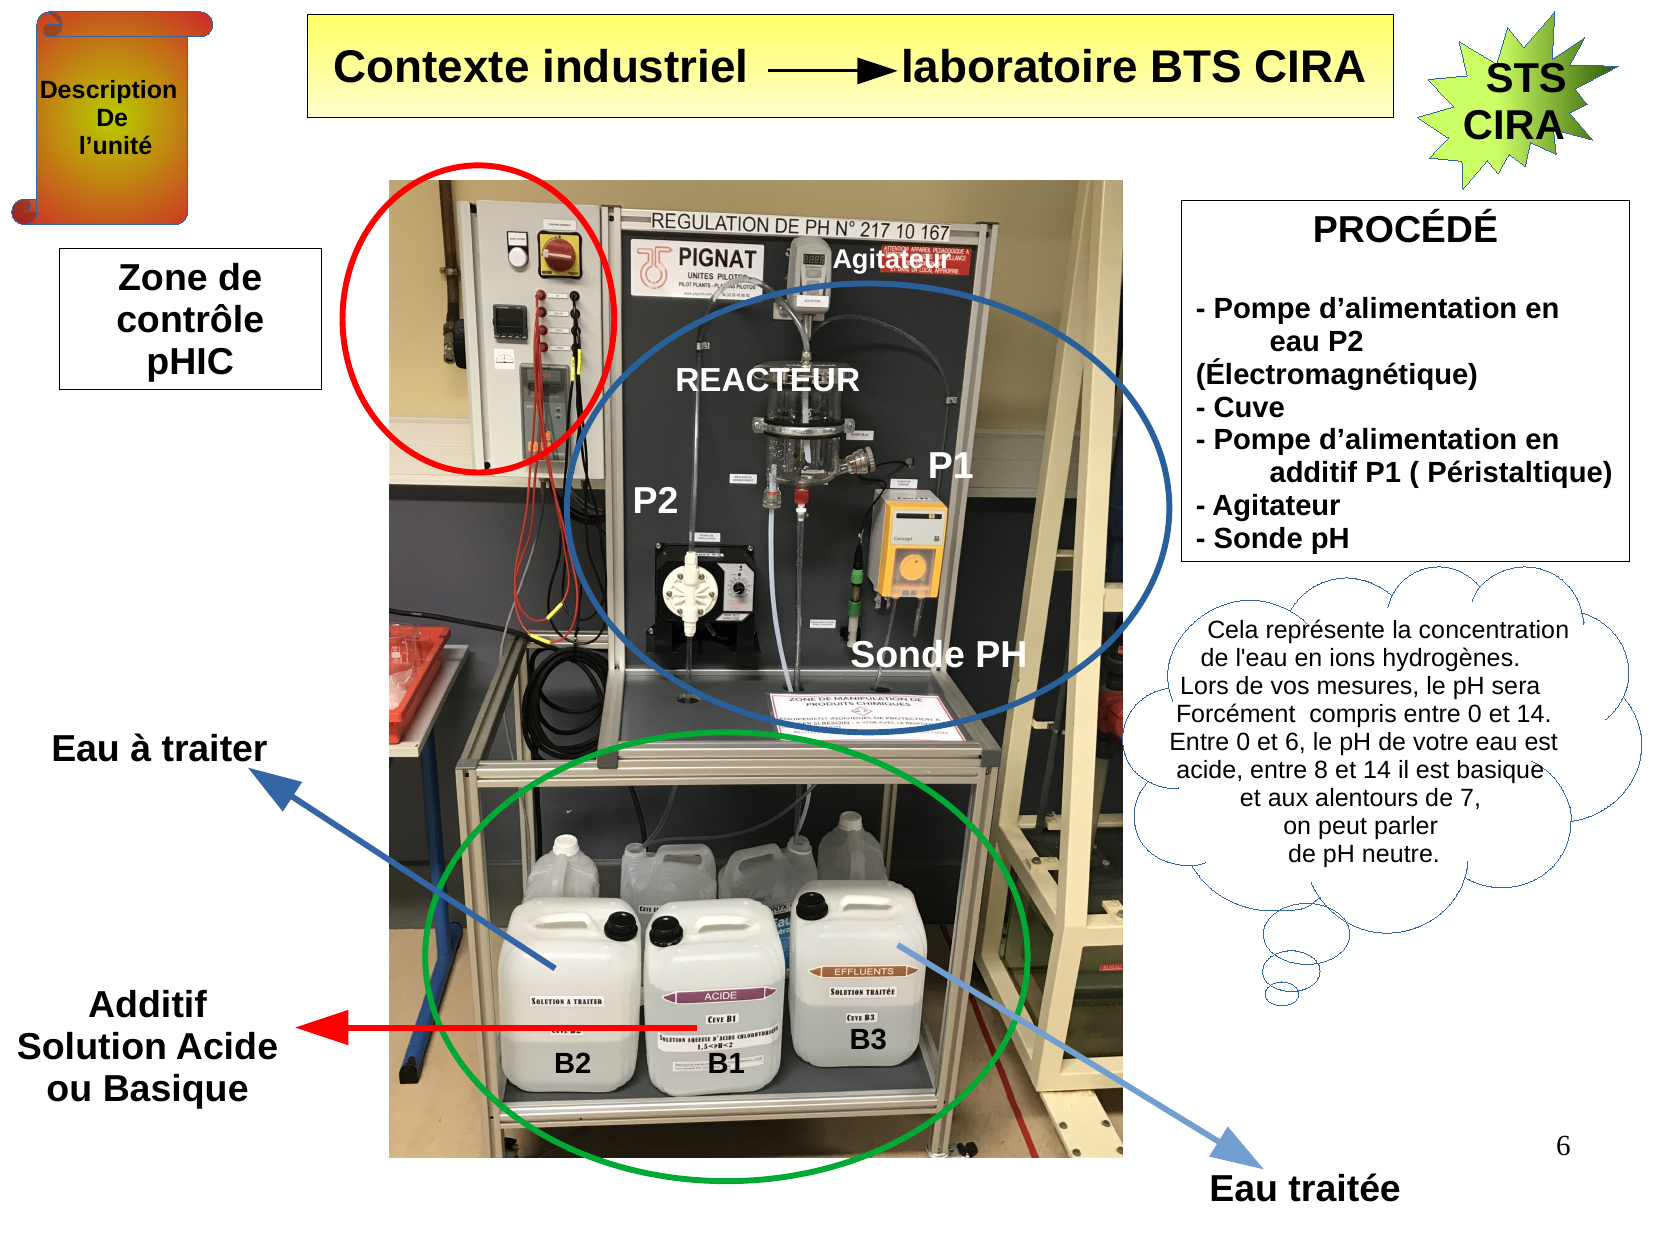

Description
De
 l’unité
 STS
 CIRA
# Contexte industriel laboratoire BTS CIRA
PROCÉDÉ
- Pompe d’alimentation en 	eau P2 (Électromagnétique)
- Cuve
- Pompe d’alimentation en 	additif P1 ( Péristaltique)
- Agitateur
- Sonde pH
Agitateur
Zone de contrôle
pHIC
REACTEUR
V5
P1
P2
 Cela représente la concentration
de l'eau en ions hydrogènes.
Lors de vos mesures, le pH sera
Forcément compris entre 0 et 14.
 Entre 0 et 6, le pH de votre eau est
acide, entre 8 et 14 il est basique
et aux alentours de 7,
on peut parler
de pH neutre.
Sonde PH
Eau à traiter
Additif
Solution Acide
ou Basique
B3
B2
B1
6
Eau traitée